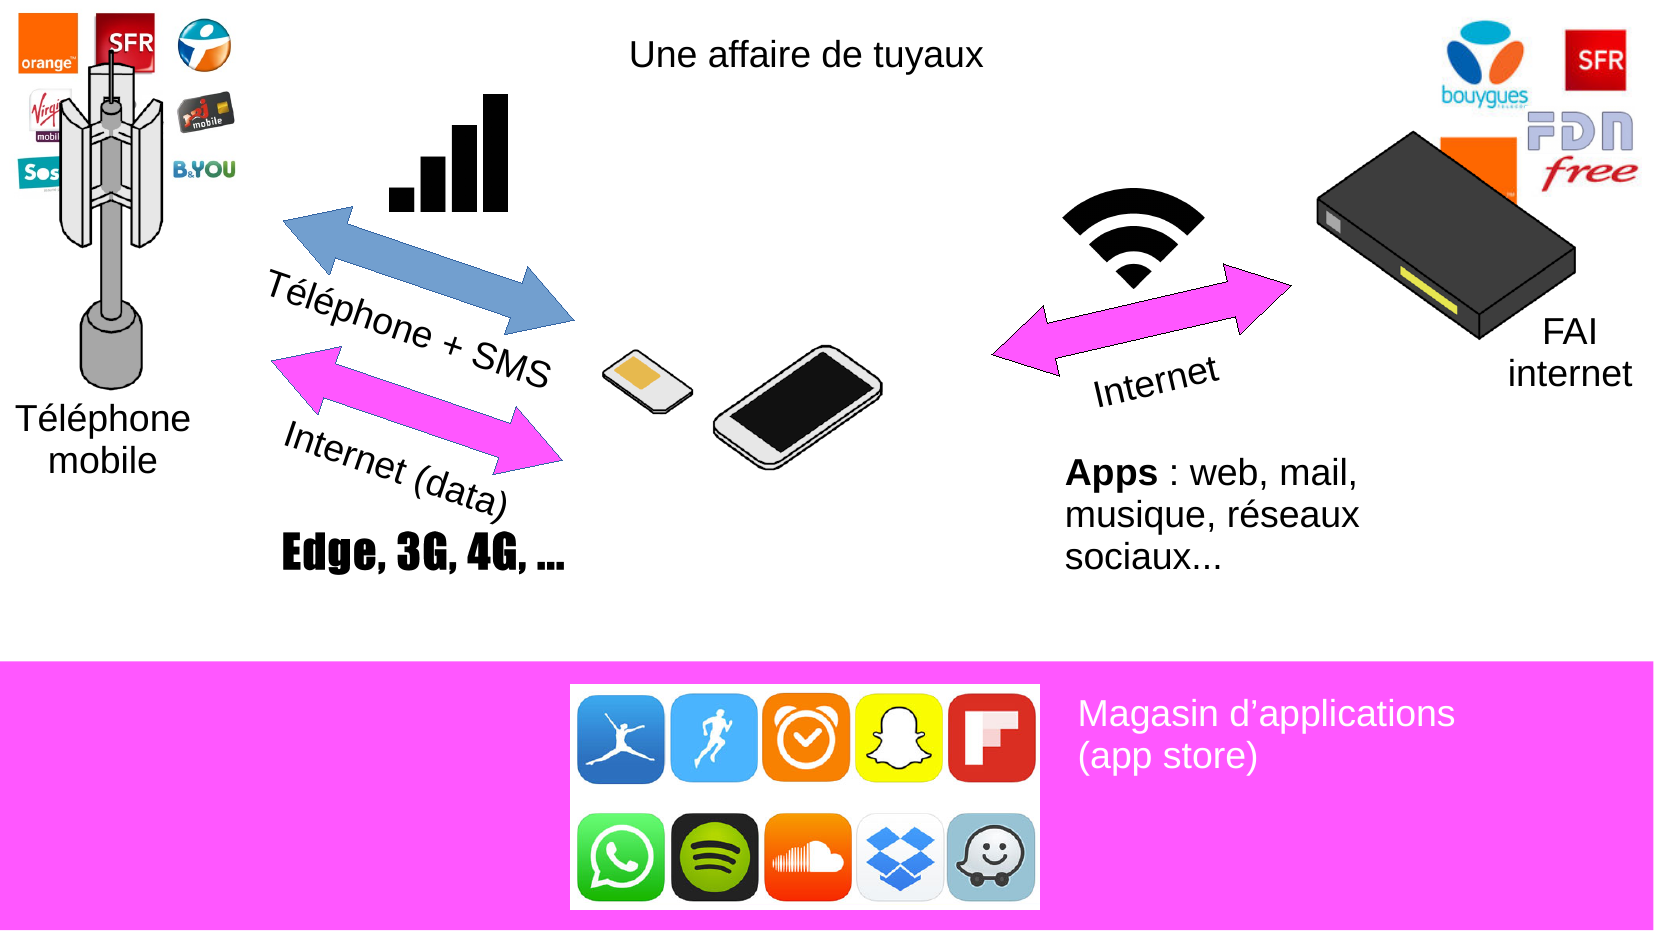

Téléphone
mobile
FAI
internet
Une affaire de tuyaux
Téléphone + SMS
Internet
Apps : web, mail, musique, réseaux sociaux...
Internet (data)
Magasin d’applications
(app store)